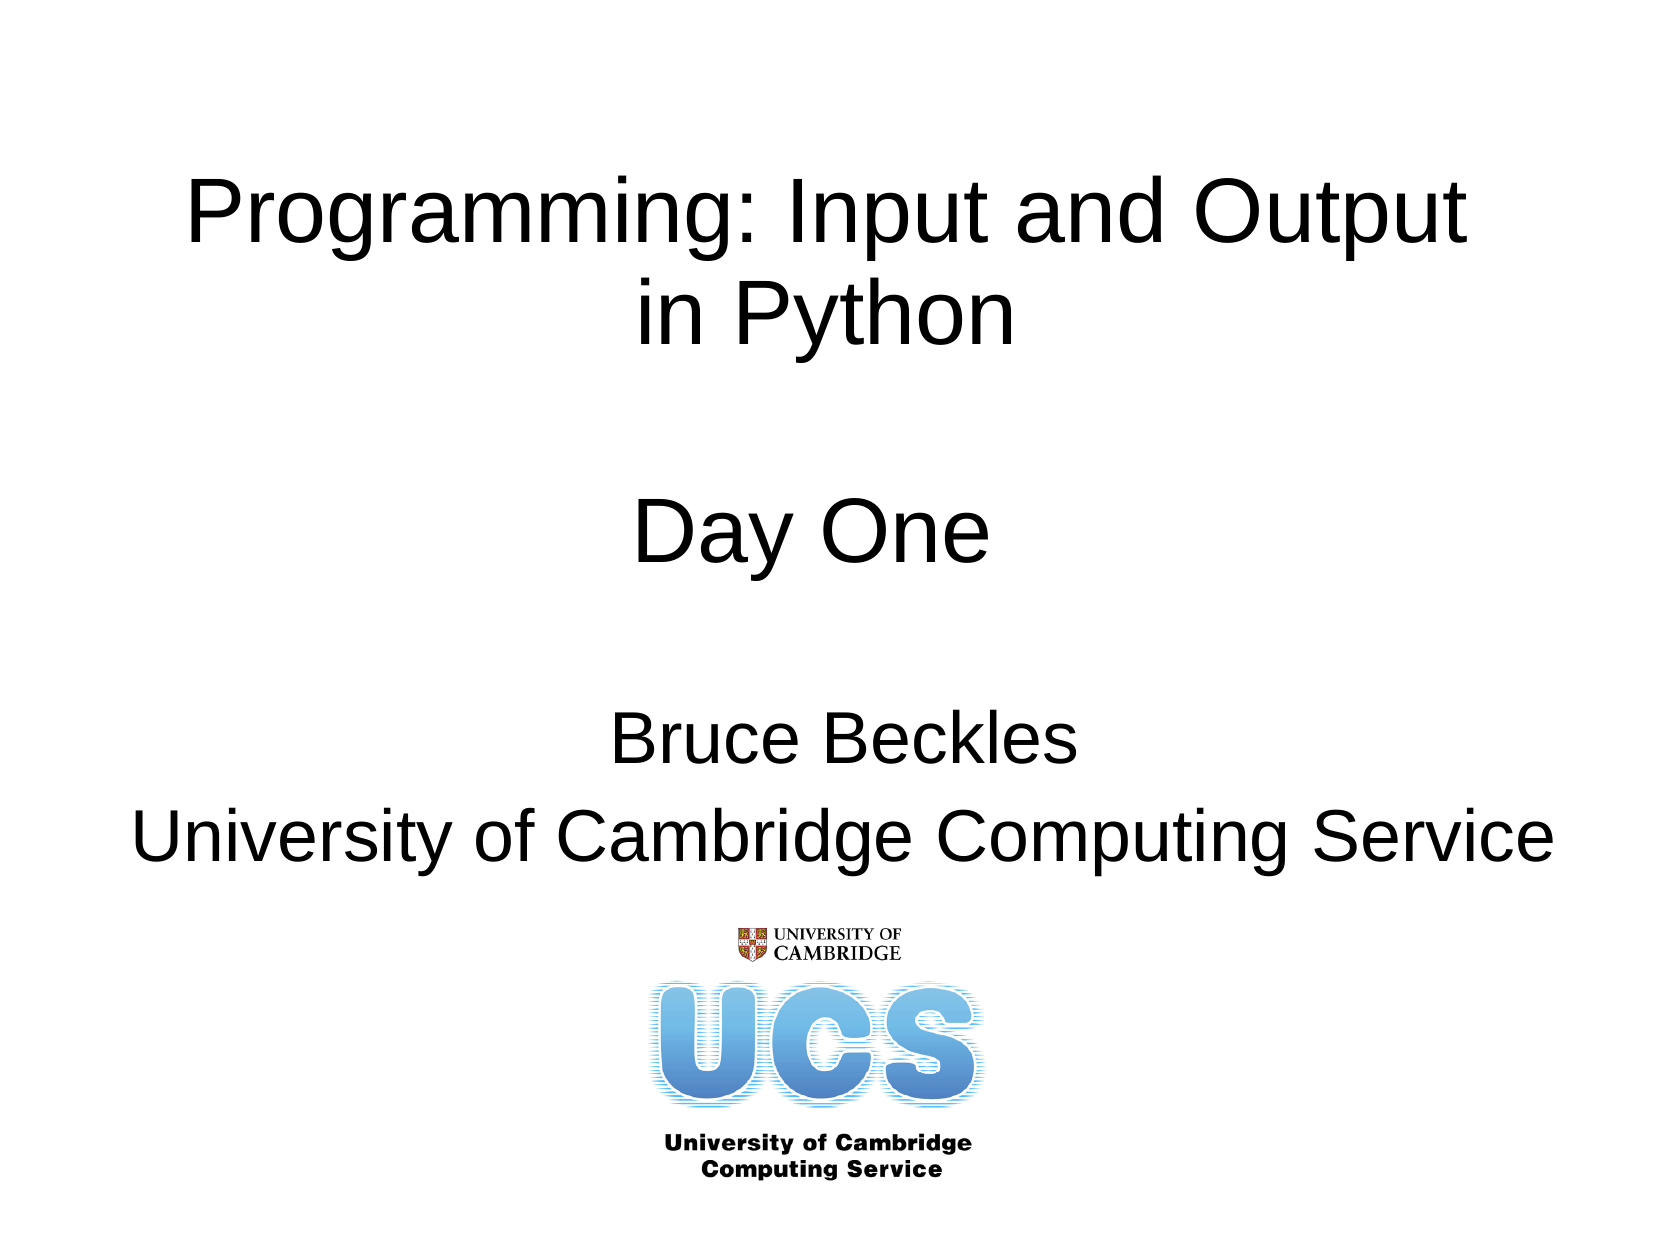

# Programming: Input and Output in Python
Day One
Bruce Beckles
University of Cambridge Computing Service